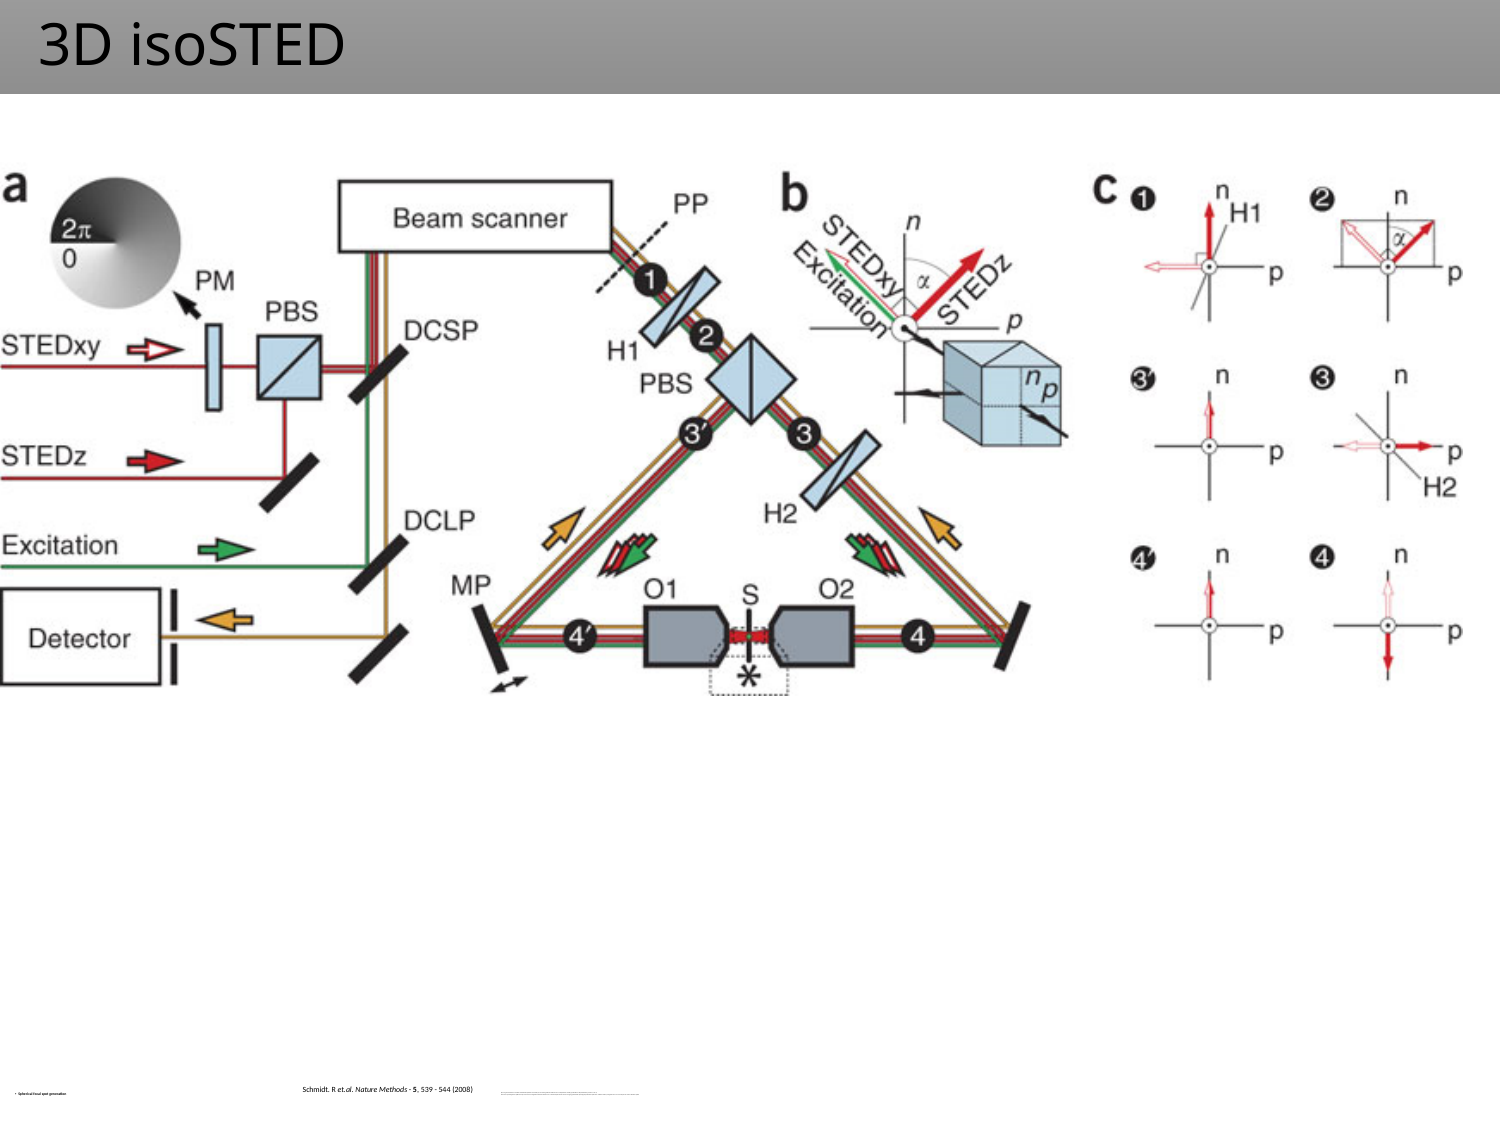

# 3D isoSTED
Spherical focal spot generation
Schmidt. R et.al. Nature Methods - 5, 539 - 544 (2008)
By tuning the orientation of the half wave retarder plate H1 and thereby , the branching ratio between both arms is adjusted for matching intensities of the partial beams (position 1 and 2).
The use of a polarizing beam-splitter was important in this arrangement because it allowed us to match the amplitudes of the two outgoing partial beams by tilting the polarization plane of an incident beam by an angle of about 45° with respect to that of the beam-splitter